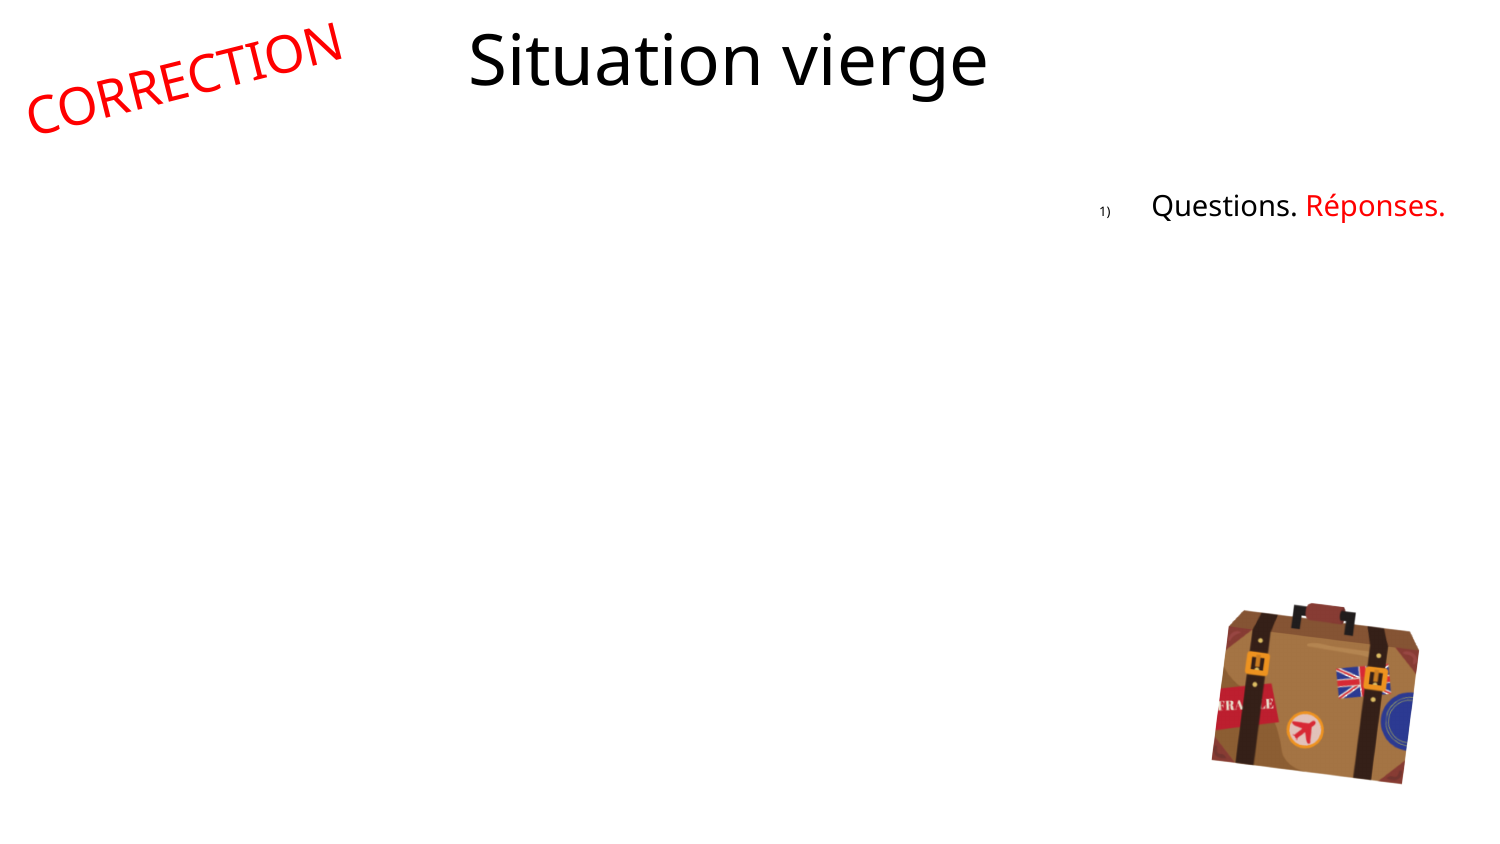

Situation vierge
CORRECTION
Copier le plan utilisé dans la slide précédente ainsi que le tableau puis le coller sur cette slide.
Questions. Réponses.